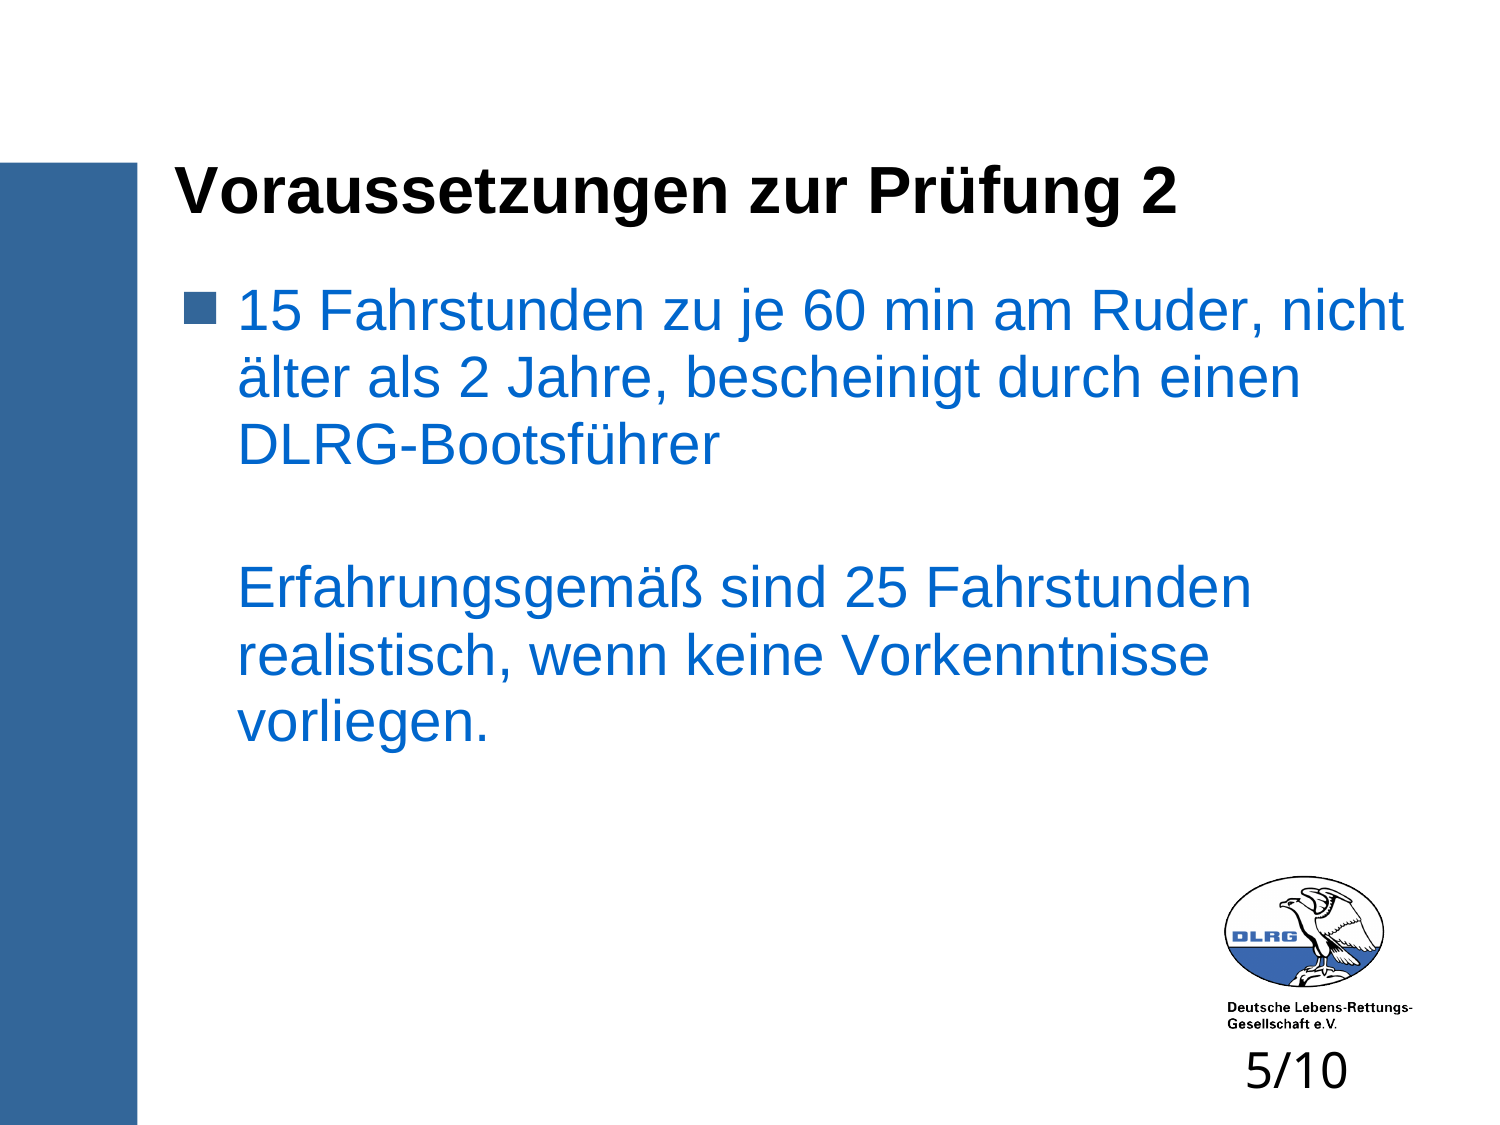

# Voraussetzungen zur Prüfung 2
15 Fahrstunden zu je 60 min am Ruder, nicht älter als 2 Jahre, bescheinigt durch einen DLRG-Bootsführer
 Erfahrungsgemäß sind 25 Fahrstunden realistisch, wenn keine Vorkenntnisse vorliegen.